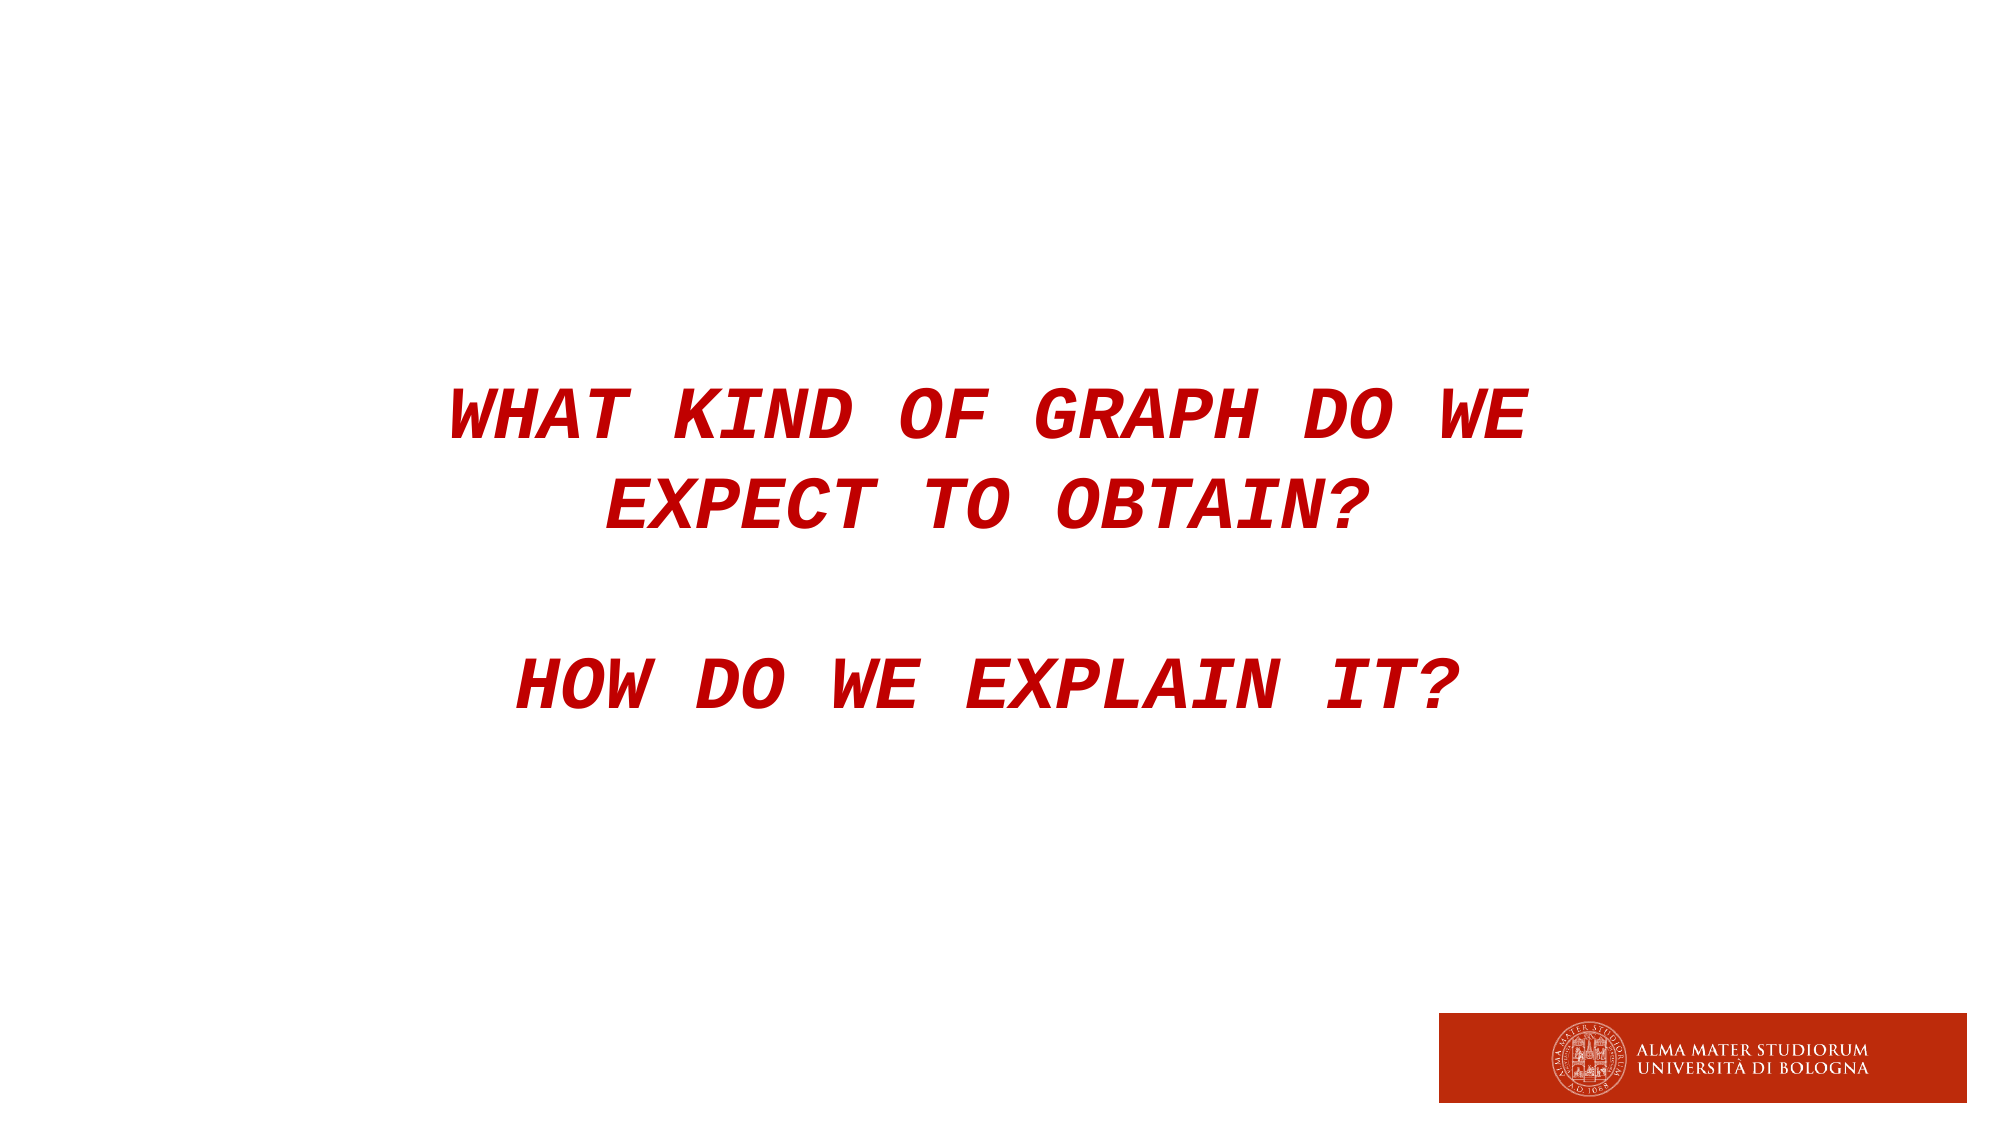

WHAT KIND OF GRAPH DO WE EXPECT TO OBTAIN?
HOW DO WE EXPLAIN IT?